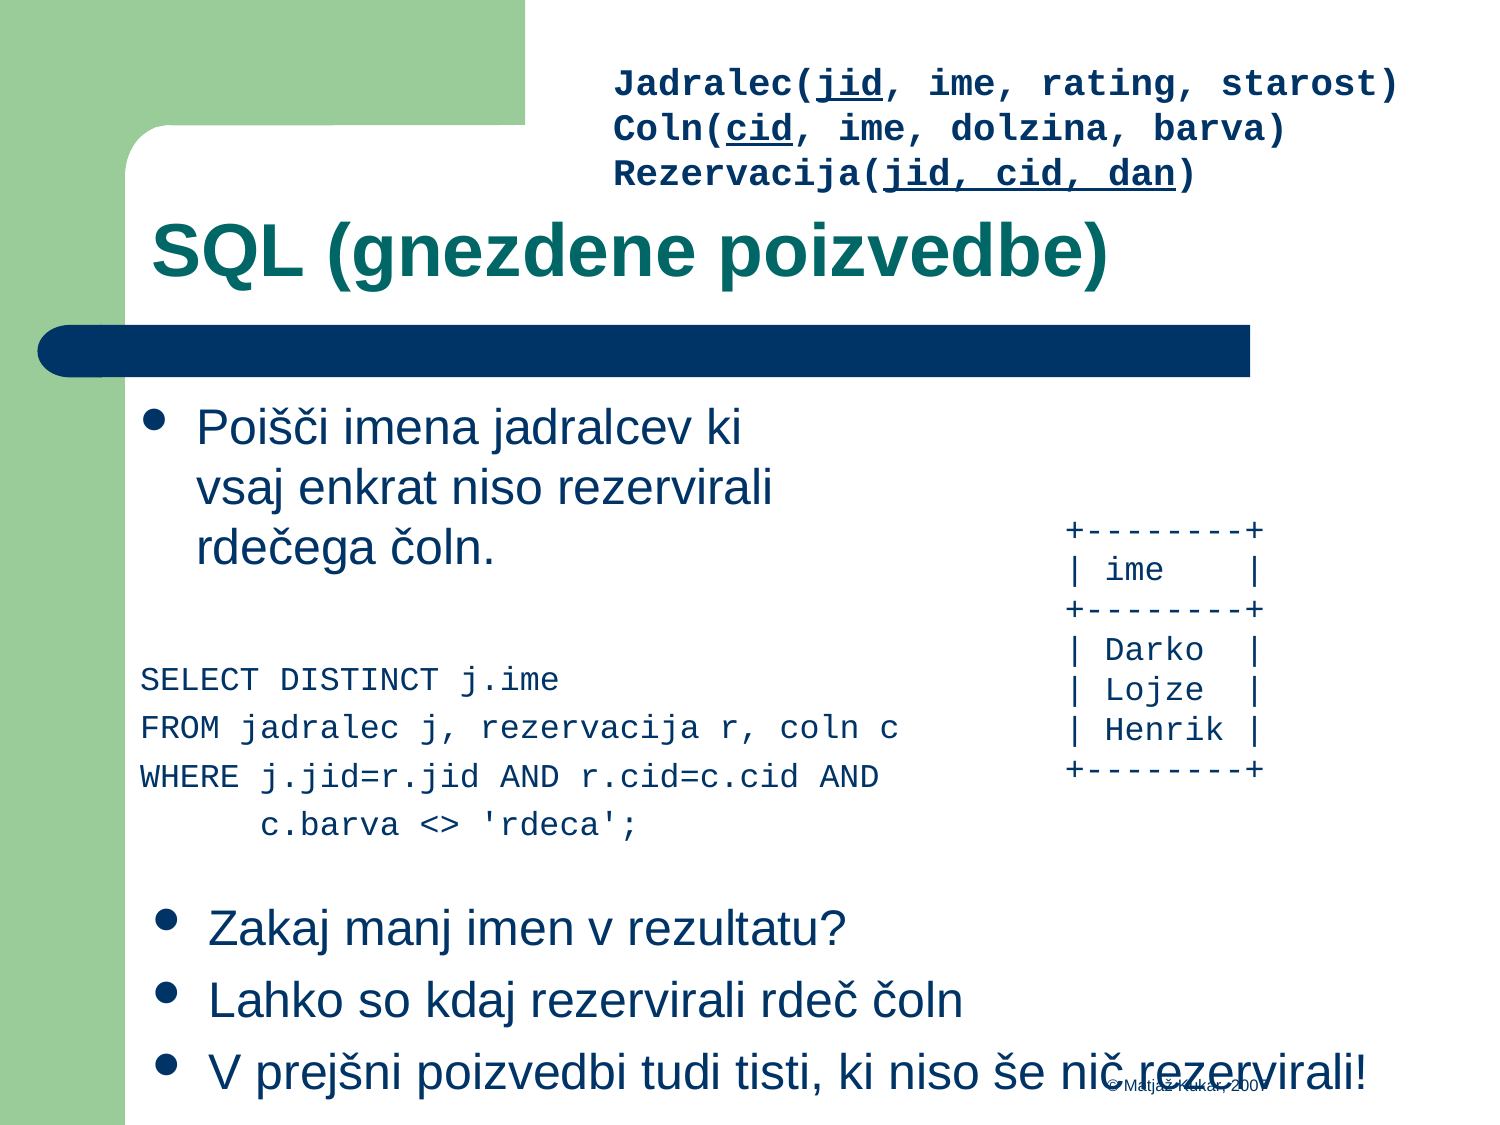

Jadralec(jid, ime, rating, starost)
Coln(cid, ime, dolzina, barva)
Rezervacija(jid, cid, dan)
# SQL (gnezdene poizvedbe)
Poišči imena jadralcev ki vsaj enkrat niso rezervirali rdečega čoln.
+--------+
| ime |
+--------+
| Darko |
| Lojze |
| Henrik |
+--------+
SELECT DISTINCT j.ime
FROM jadralec j, rezervacija r, coln c
WHERE j.jid=r.jid AND r.cid=c.cid AND
 c.barva <> 'rdeca';
Zakaj manj imen v rezultatu?
Lahko so kdaj rezervirali rdeč čoln
V prejšni poizvedbi tudi tisti, ki niso še nič rezervirali!
© Matjaž Kukar, 2007